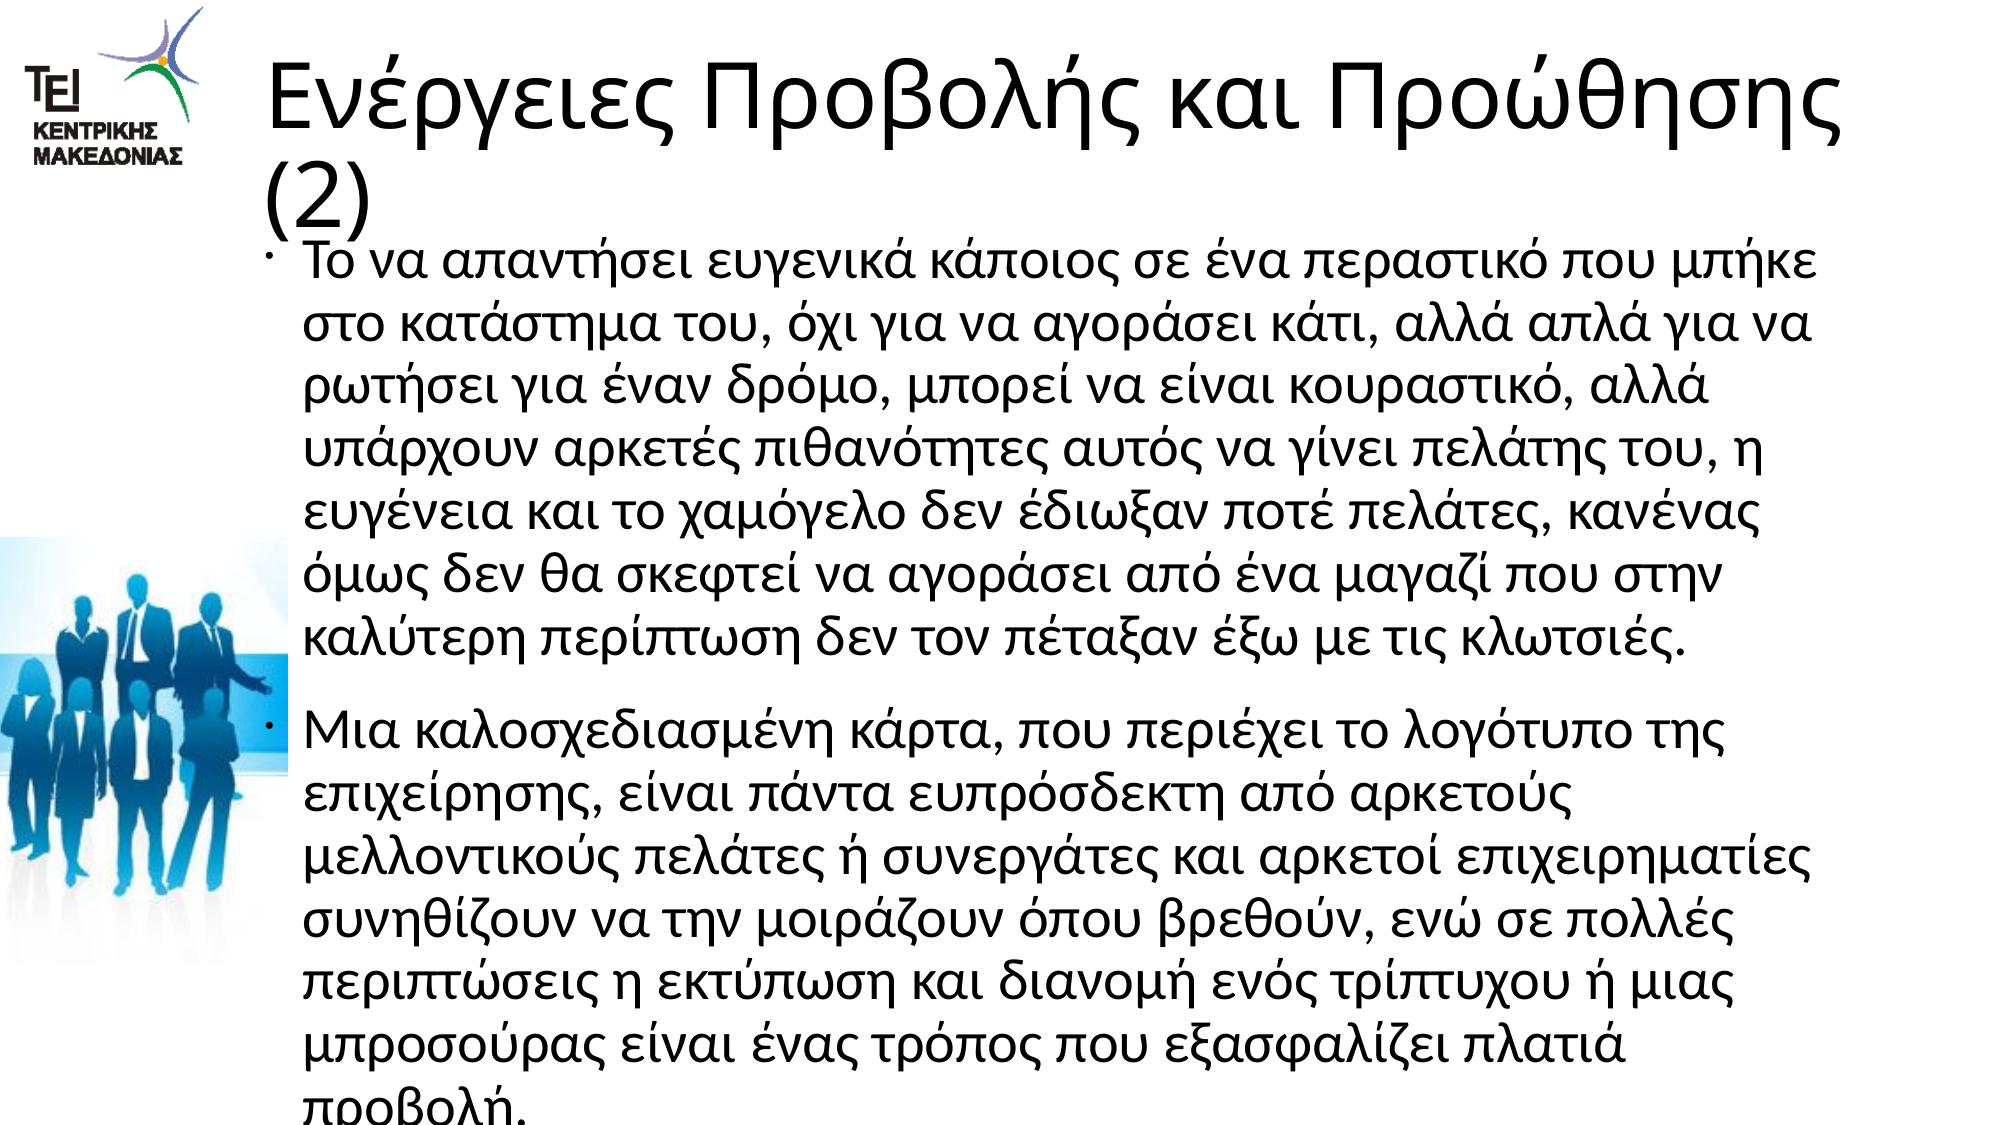

# Ενέργειες Προβολής και Προώθησης (2)
Το να απαντήσει ευγενικά κάποιος σε ένα περαστικό που μπήκε στο κατάστημα του, όχι για να αγοράσει κάτι, αλλά απλά για να ρωτήσει για έναν δρόμο, μπορεί να είναι κουραστικό, αλλά υπάρχουν αρκετές πιθανότητες αυτός να γίνει πελάτης του, η ευγένεια και το χαμόγελο δεν έδιωξαν ποτέ πελάτες, κανένας όμως δεν θα σκεφτεί να αγοράσει από ένα μαγαζί που στην καλύτερη περίπτωση δεν τον πέταξαν έξω με τις κλωτσιές.
Μια καλοσχεδιασμένη κάρτα, που περιέχει το λογότυπο της επιχείρησης, είναι πάντα ευπρόσδεκτη από αρκετούς μελλοντικούς πελάτες ή συνεργάτες και αρκετοί επιχειρηματίες συνηθίζουν να την μοιράζουν όπου βρεθούν, ενώ σε πολλές περιπτώσεις η εκτύπωση και διανομή ενός τρίπτυχου ή μιας μπροσούρας είναι ένας τρόπος που εξασφαλίζει πλατιά προβολή.
Εξίσου αποδοτική είναι και η προβολή μέσω ειδικών καταλόγων, όπως ο Χρυσός Οδηγός, ή ειδικά κλαδικά έντυπα, ενώ μια προβολή μέσω του ΙΝΤΕΡΝΕΤ, που συνδυάζεται με μια e-mail διεύθυνση, ή κατάστημε eshop που δεν στοιχίζει τόσο ακριβά, όσο αρκετοί φαντάζονται, δίνει ακόμα ένα αυξημένο κύρος και ανεβάζει την επιχείρηση μας στα μάτια των καταναλωτών.